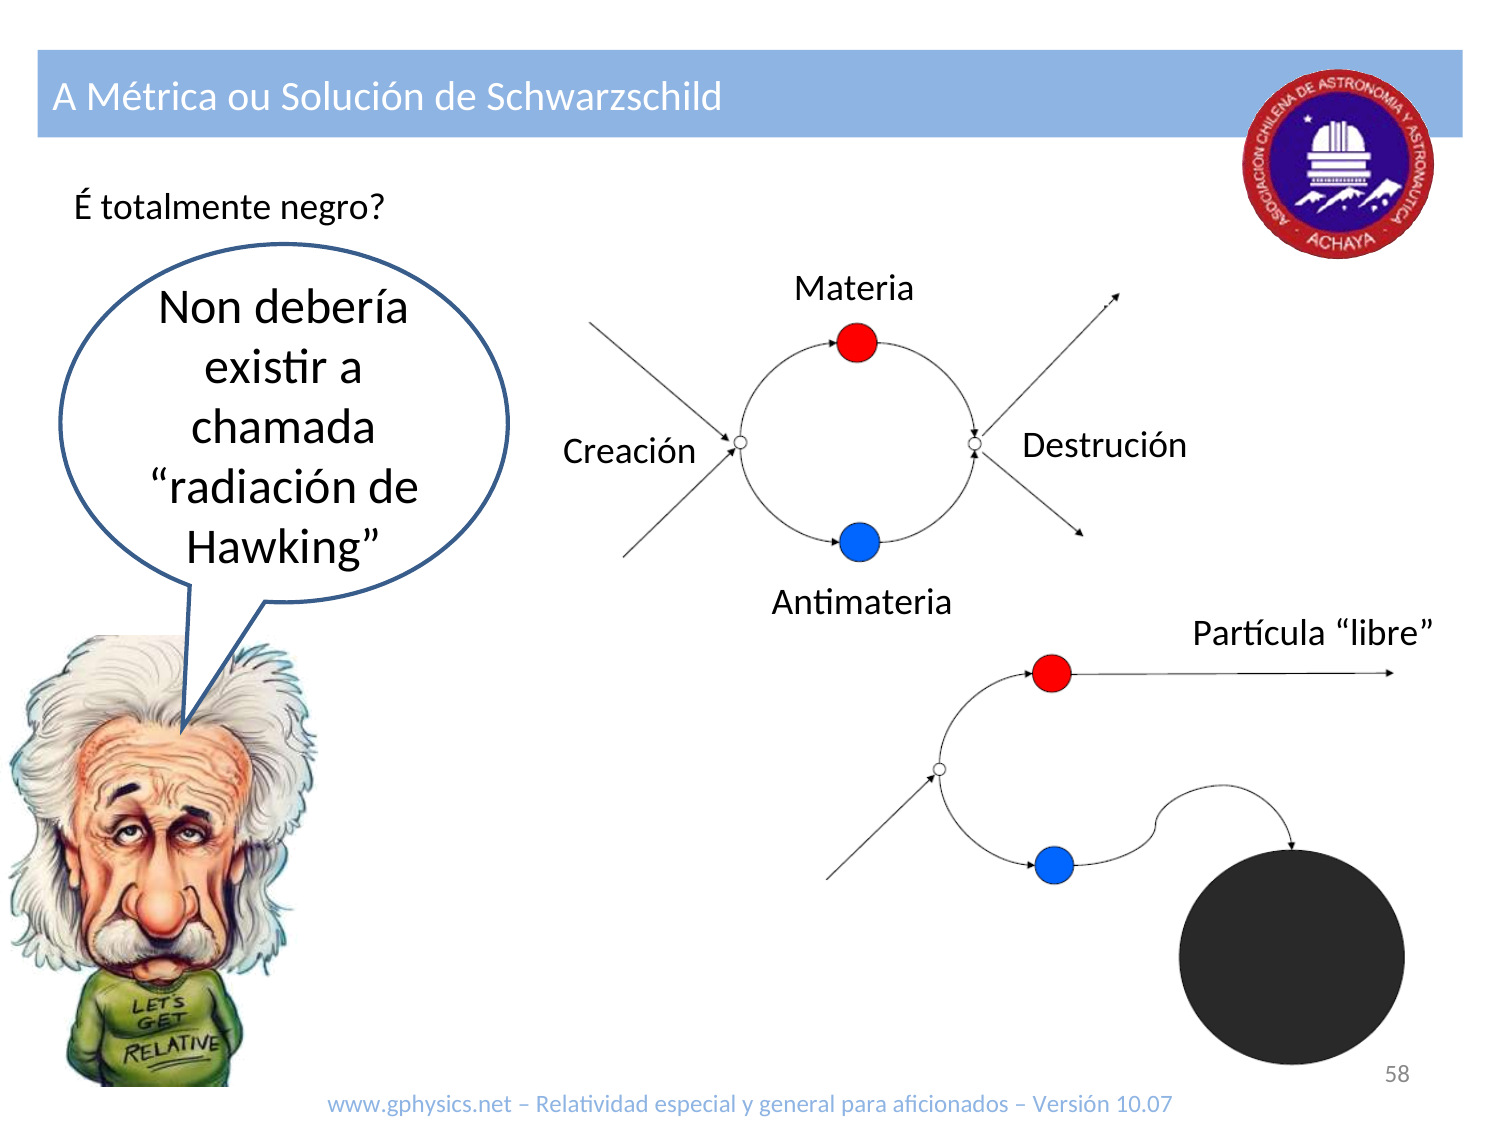

A Métrica ou Solución de Schwarzschild
É totalmente negro?
Non debería existir a chamada “radiación de Hawking”
Materia
Destrución
Creación
Antimateria
Partícula “libre”
www.gphysics.net – Relatividad especial y general para aficionados – Versión 10.07